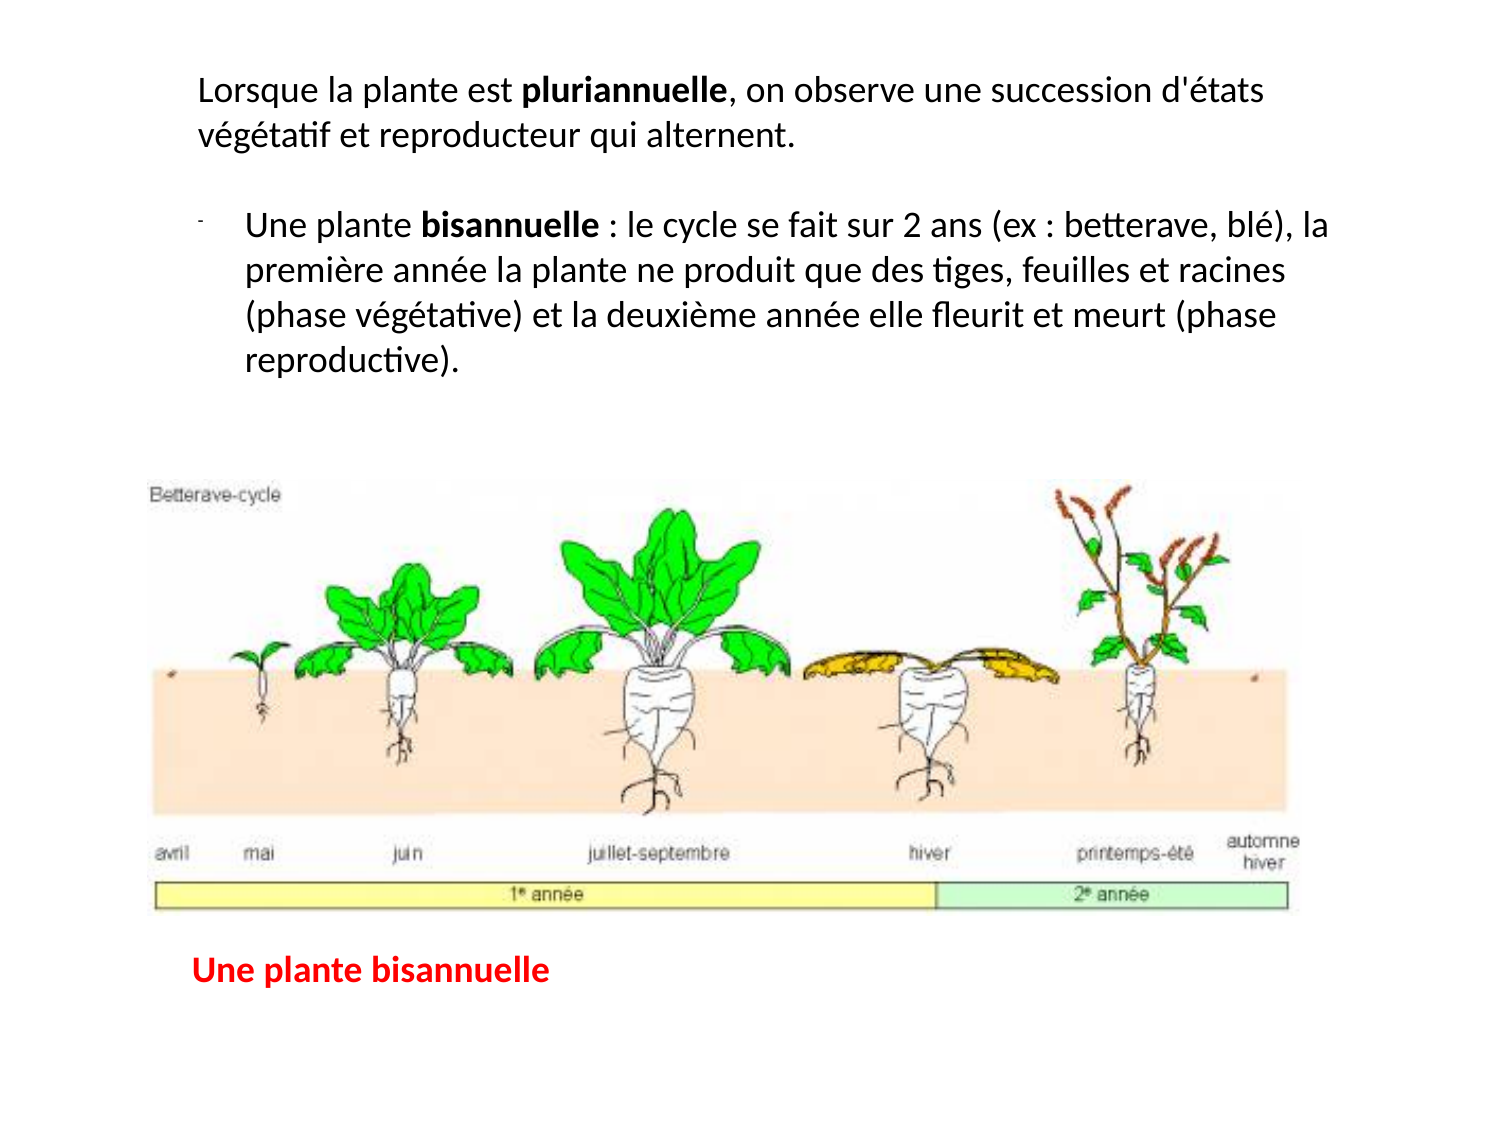

Lorsque la plante est pluriannuelle, on observe une succession d'états végétatif et reproducteur qui alternent.
Une plante bisannuelle : le cycle se fait sur 2 ans (ex : betterave, blé), la première année la plante ne produit que des tiges, feuilles et racines (phase végétative) et la deuxième année elle fleurit et meurt (phase reproductive).
Une plante bisannuelle